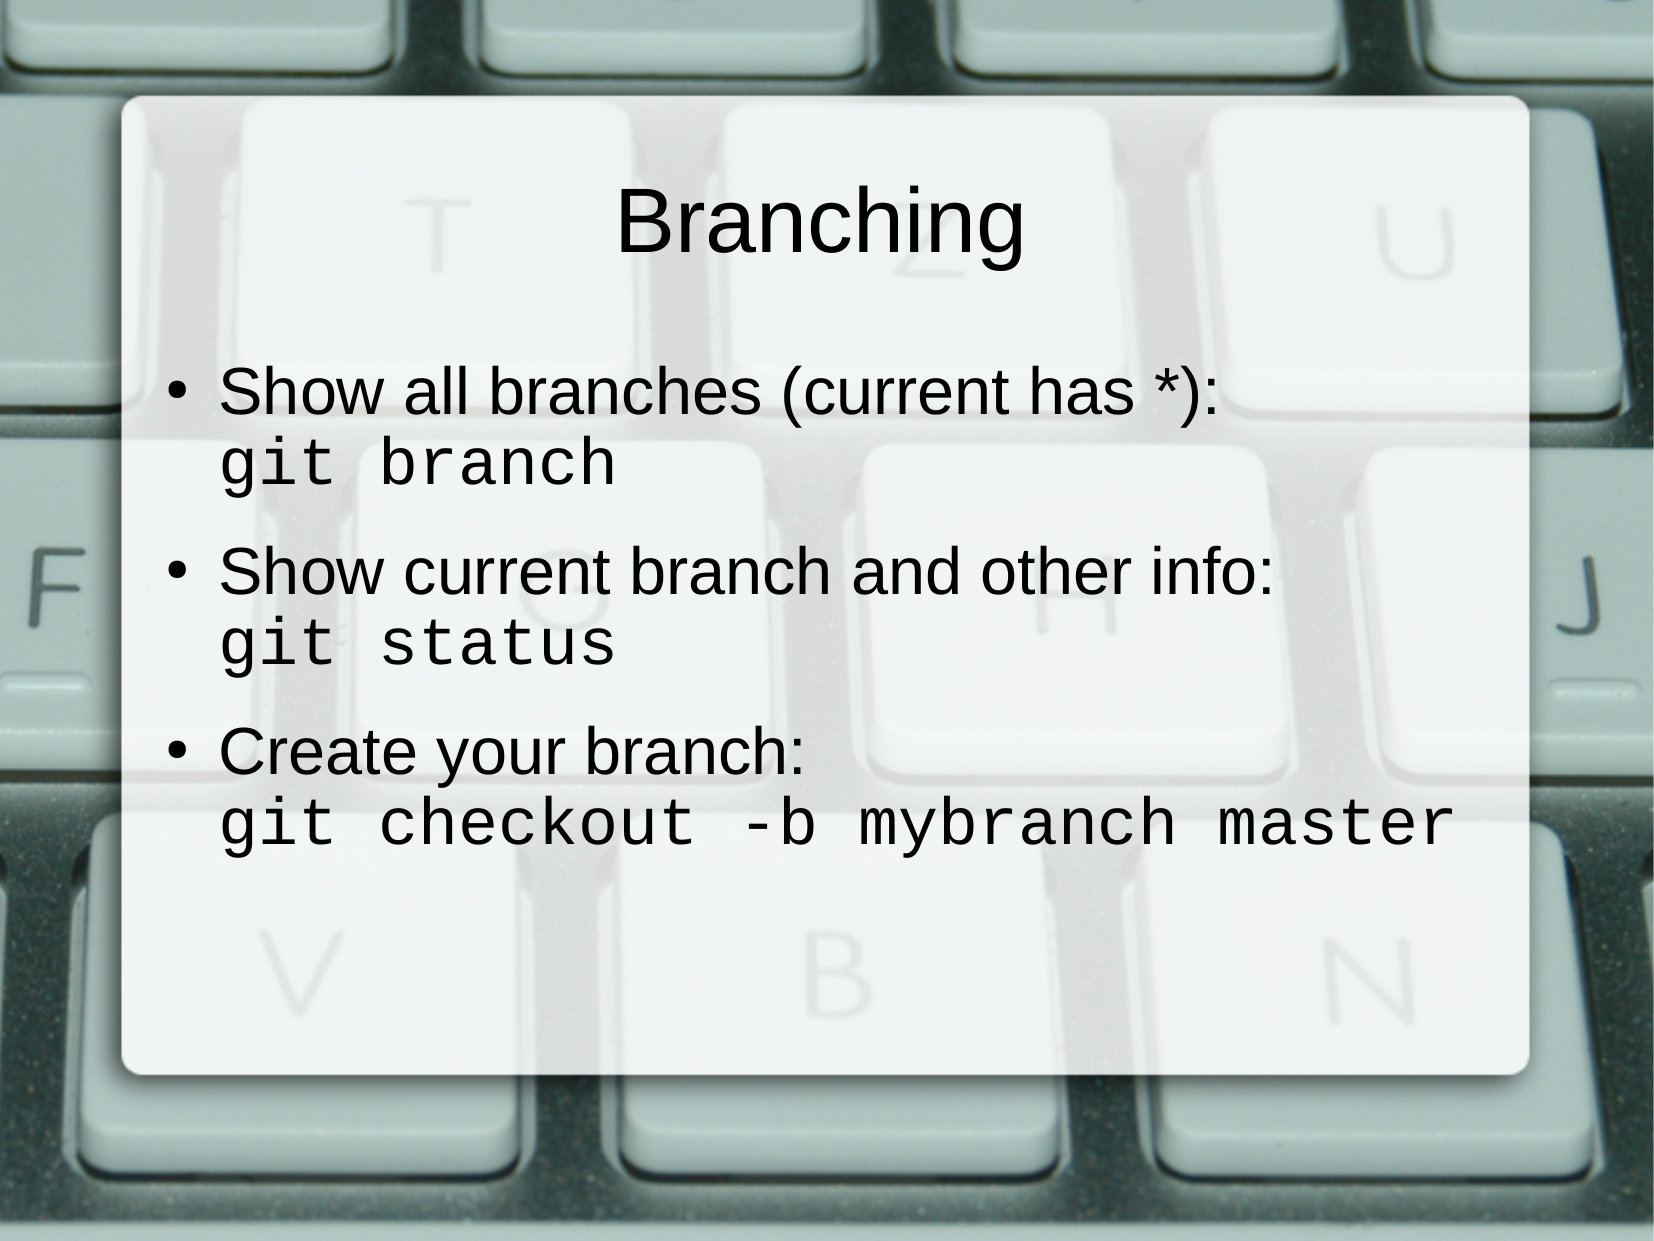

# Branching
Show all branches (current has *):
git branch
Show current branch and other info:
git status
Create your branch:
git checkout -b mybranch master